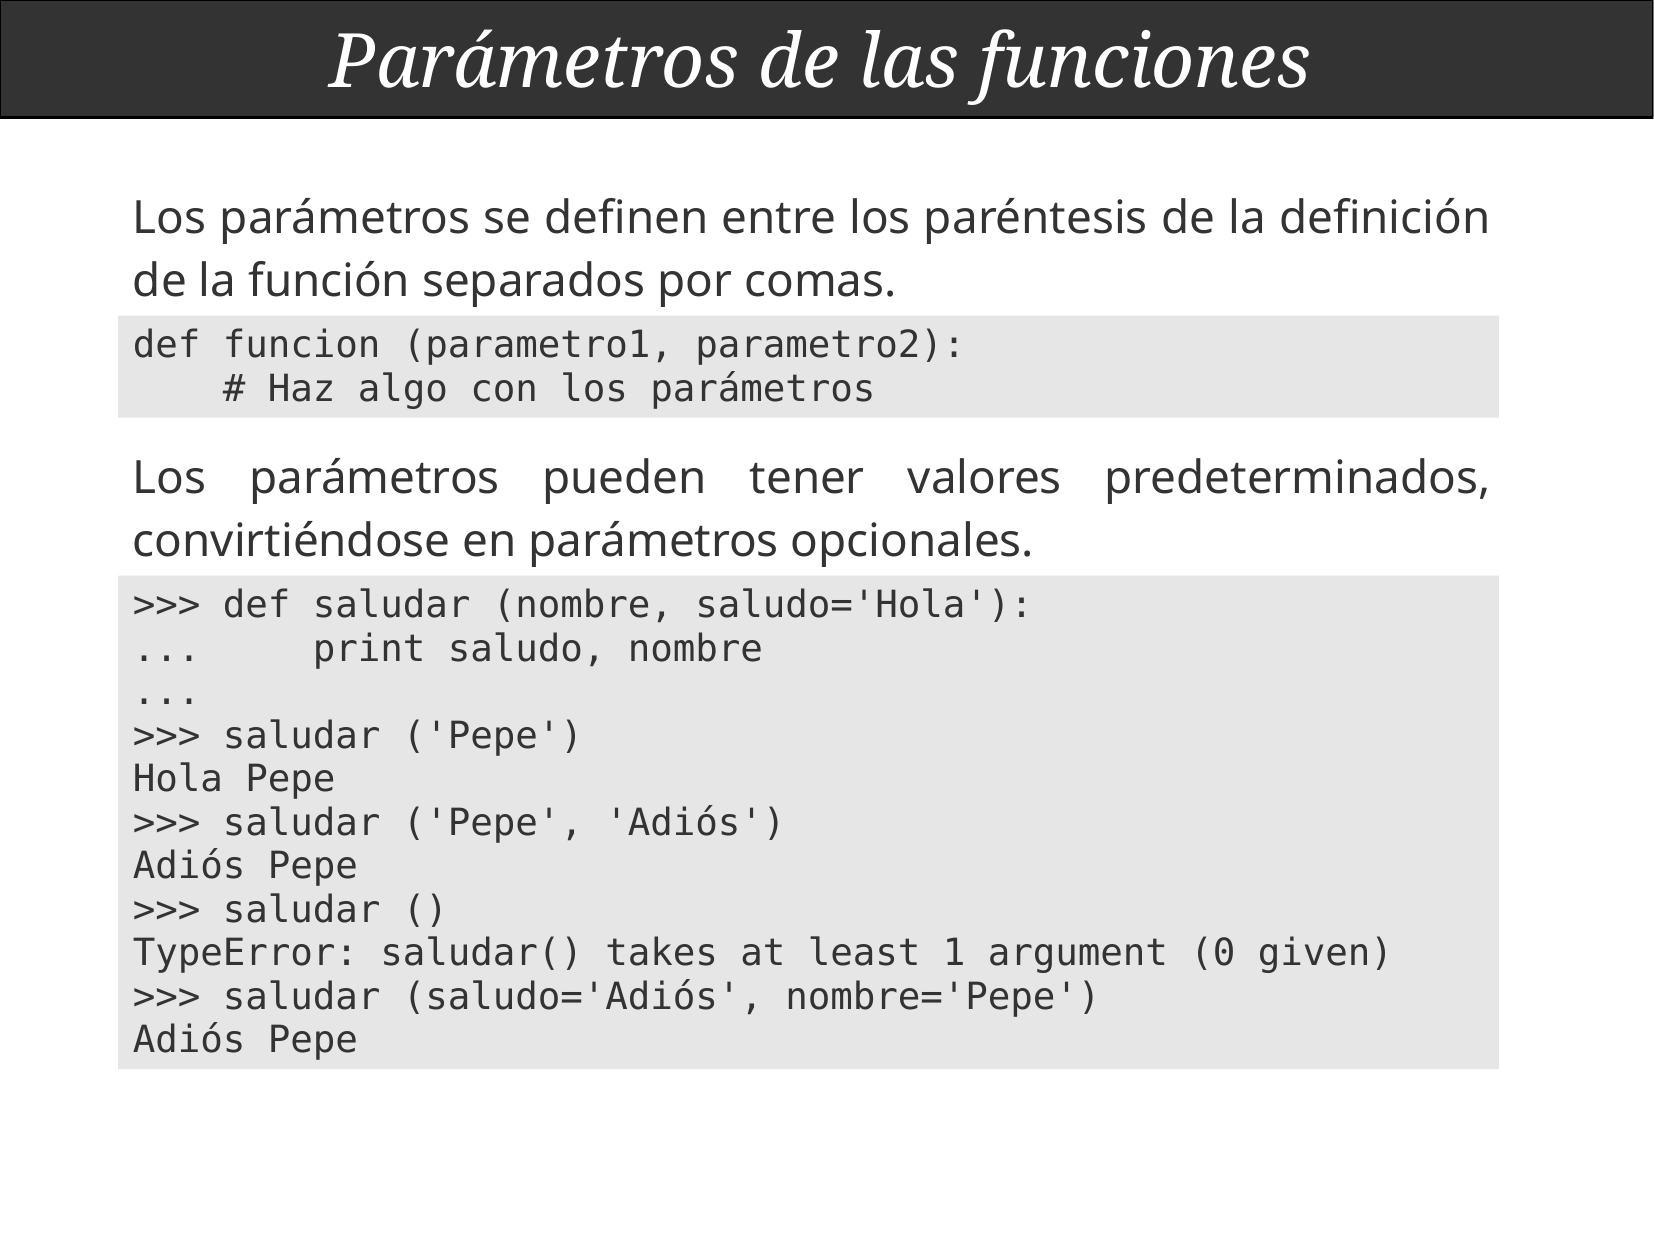

Parámetros de las funciones
Los parámetros se definen entre los paréntesis de la definición de la función separados por comas.
def funcion (parametro1, parametro2):
 # Haz algo con los parámetros
Los parámetros pueden tener valores predeterminados, convirtiéndose en parámetros opcionales.
>>> def saludar (nombre, saludo='Hola'):
... print saludo, nombre
...
>>> saludar ('Pepe')
Hola Pepe
>>> saludar ('Pepe', 'Adiós')
Adiós Pepe
>>> saludar ()
TypeError: saludar() takes at least 1 argument (0 given)
>>> saludar (saludo='Adiós', nombre='Pepe')
Adiós Pepe